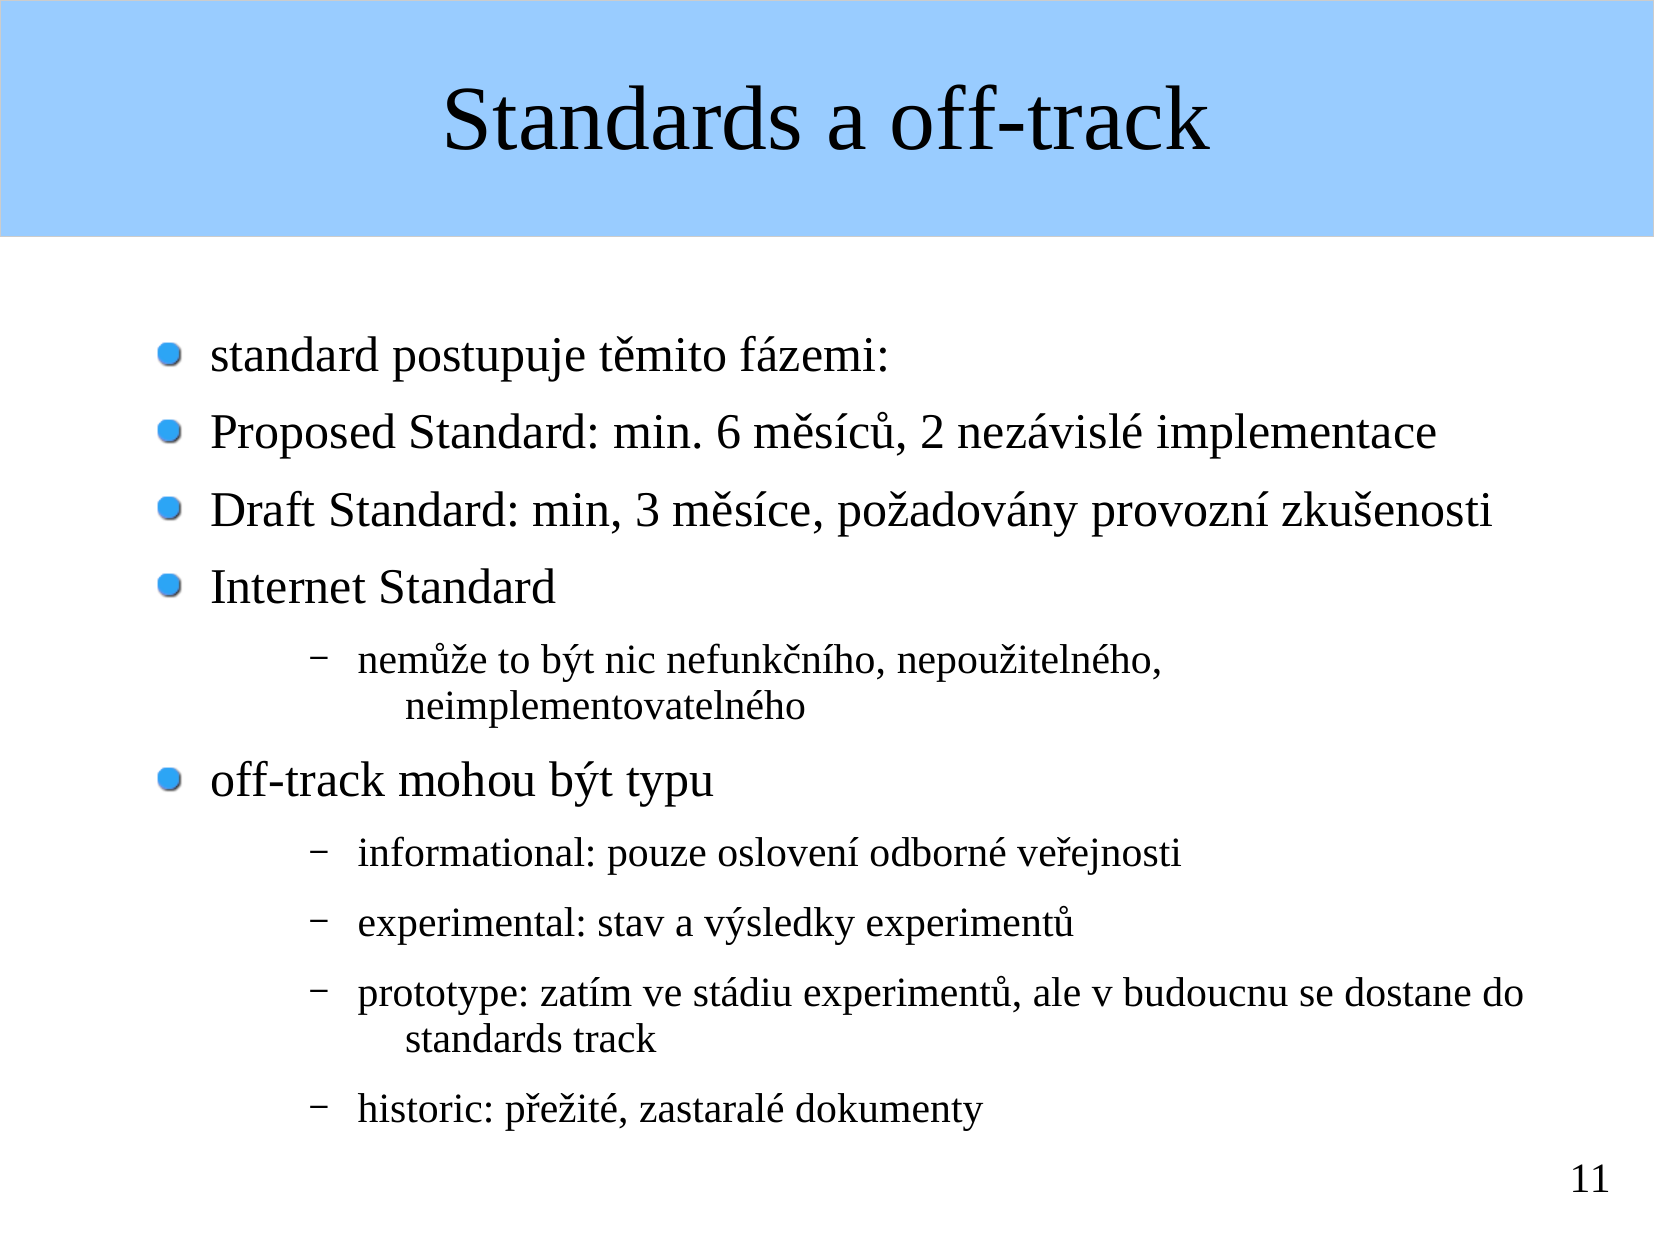

# Standards a off-track
standard postupuje těmito fázemi:
Proposed Standard: min. 6 měsíců, 2 nezávislé implementace
Draft Standard: min, 3 měsíce, požadovány provozní zkušenosti
Internet Standard
nemůže to být nic nefunkčního, nepoužitelného, neimplementovatelného
off-track mohou být typu
informational: pouze oslovení odborné veřejnosti
experimental: stav a výsledky experimentů
prototype: zatím ve stádiu experimentů, ale v budoucnu se dostane do standards track
historic: přežité, zastaralé dokumenty